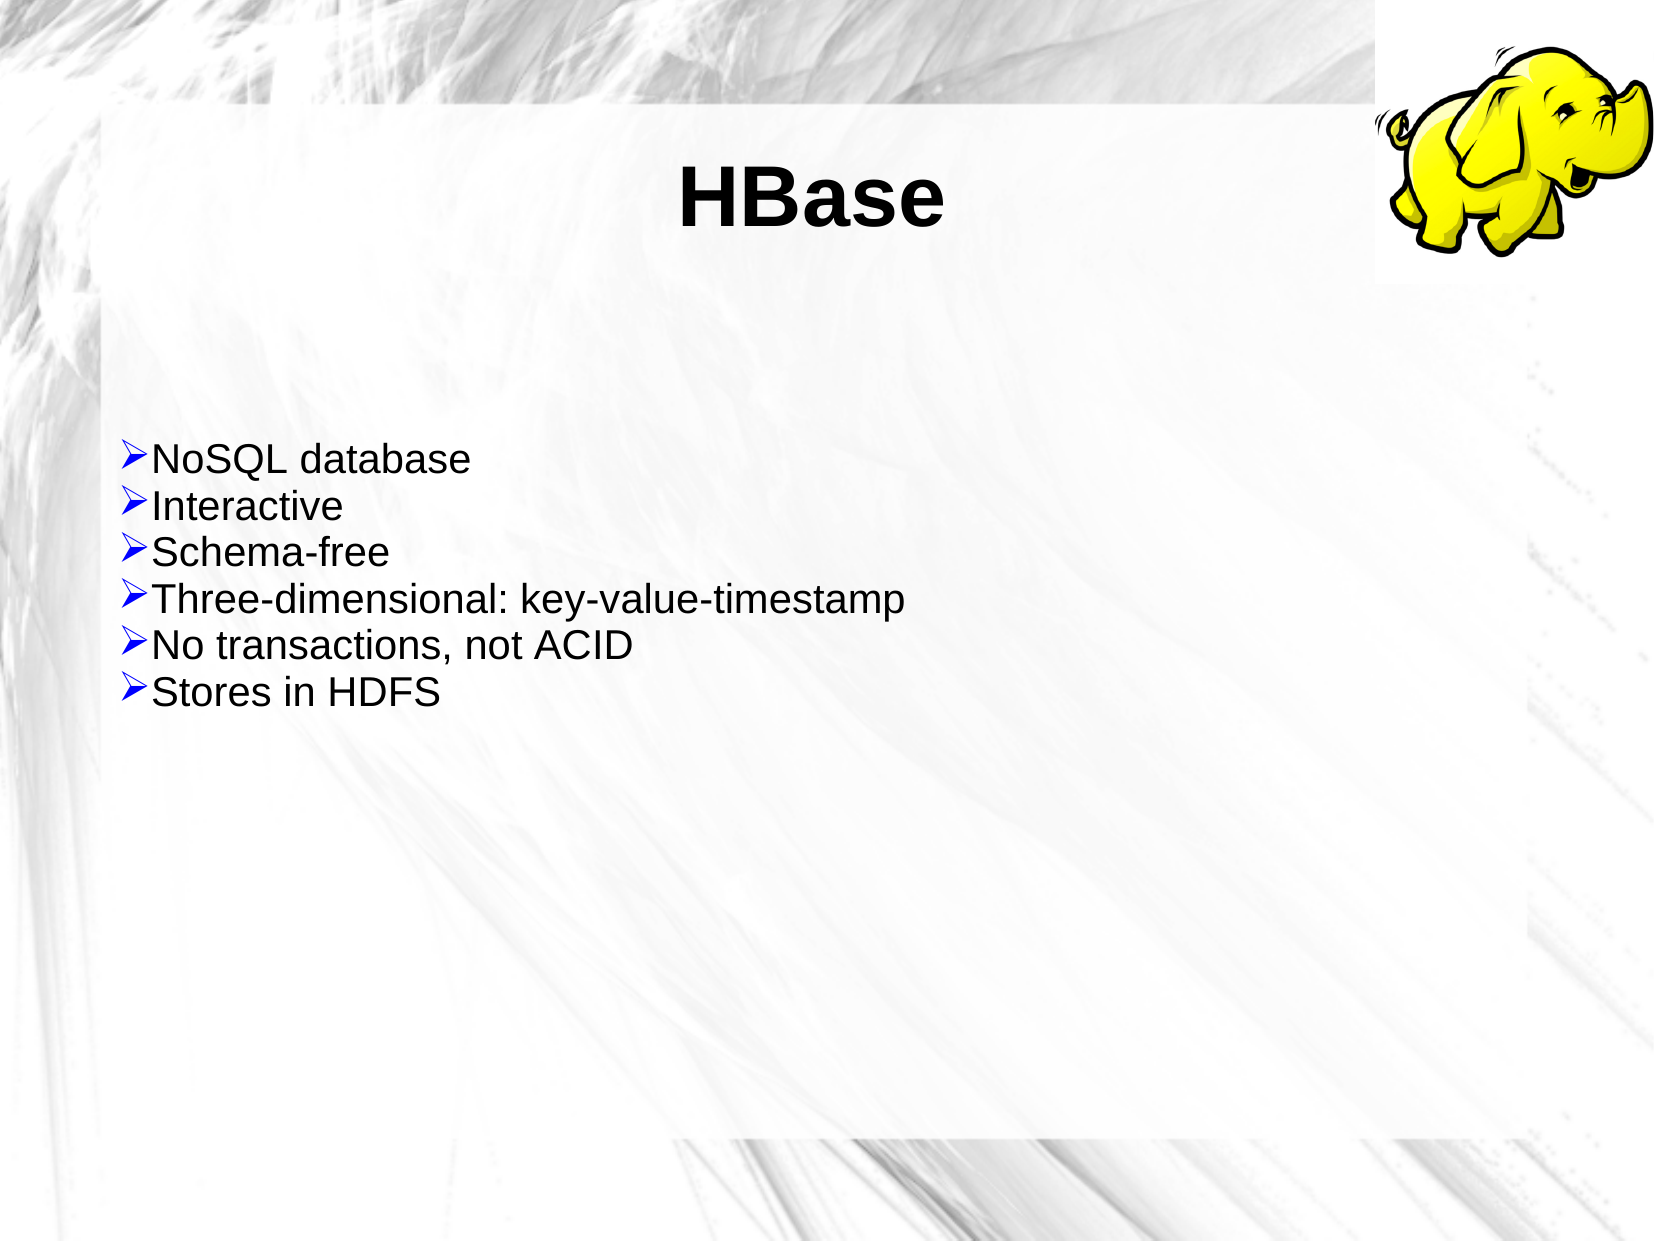

NoSQL database
Interactive
Schema-free
Three-dimensional: key-value-timestamp
No transactions, not ACID
Stores in HDFS
# HBase